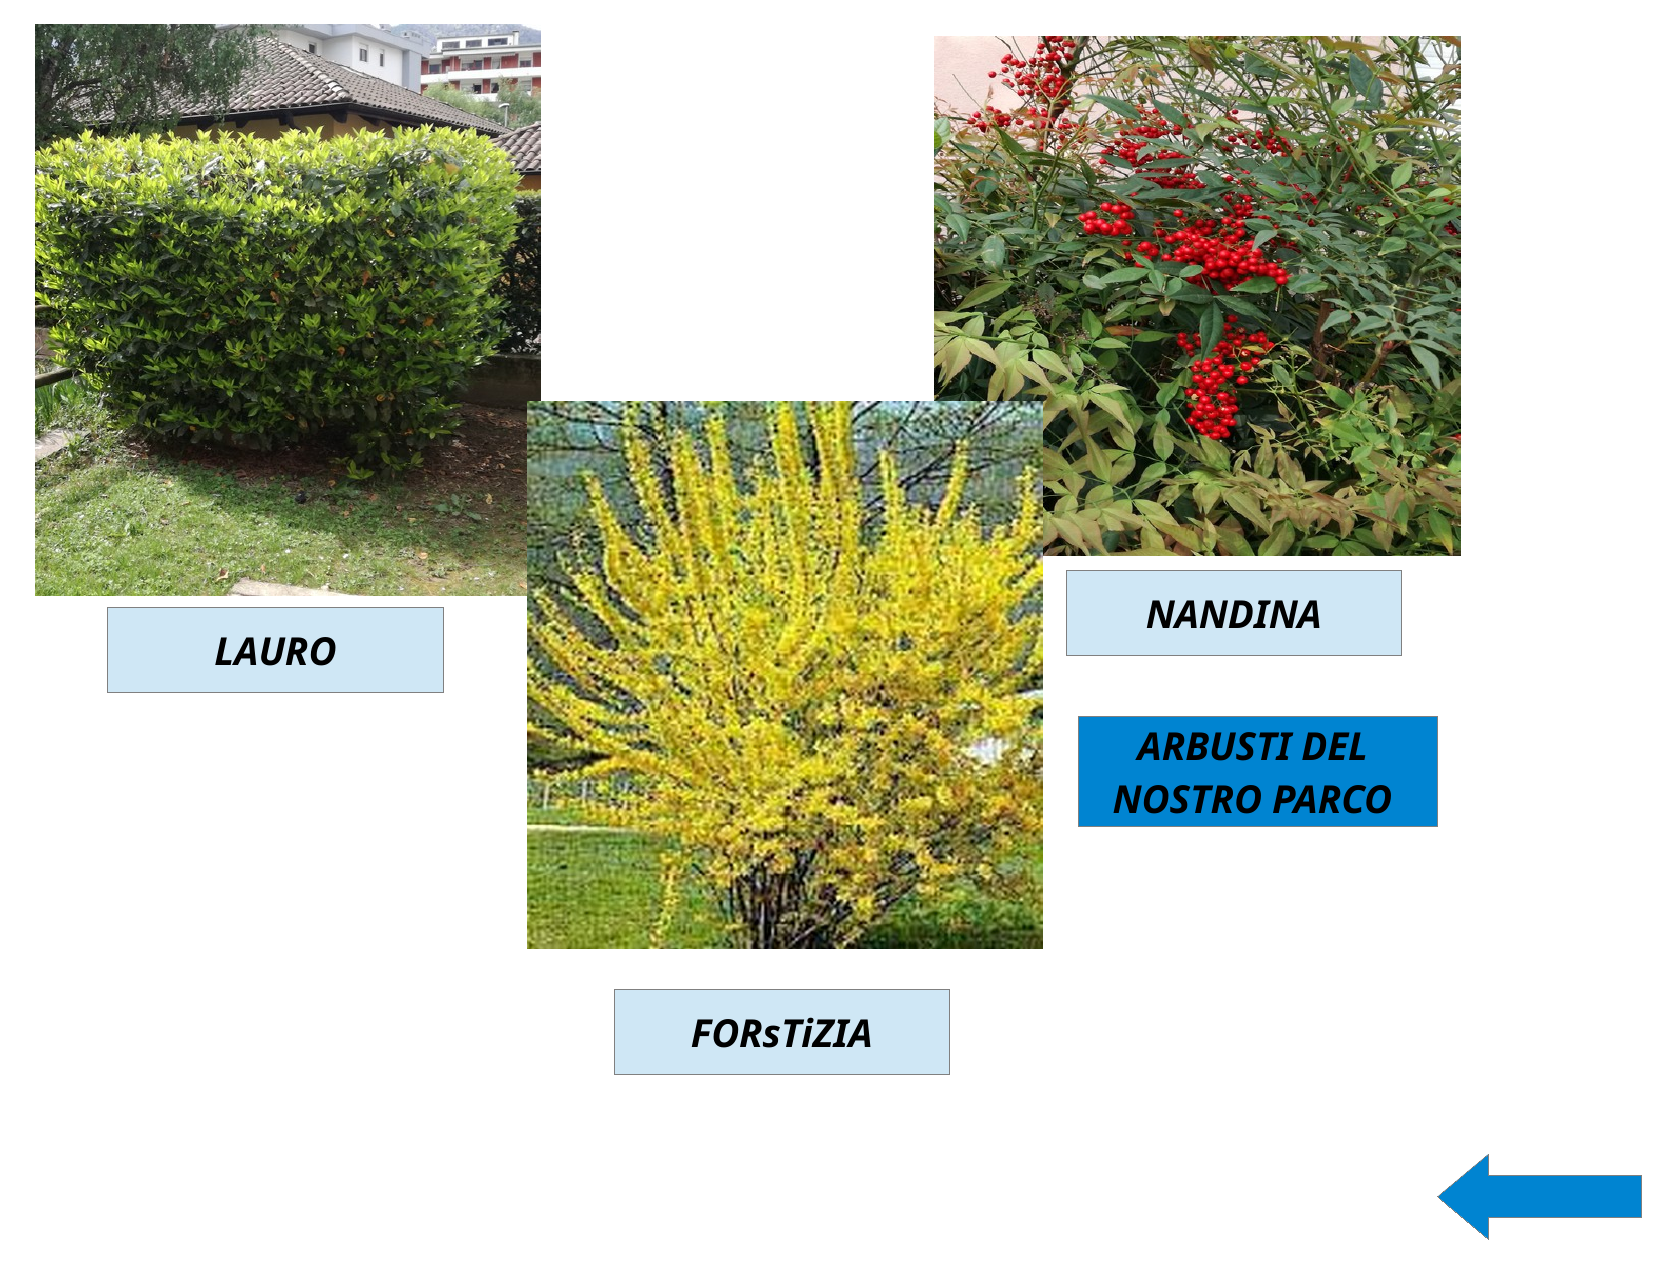

NANDINA
LAURO
ARBUSTI DEL
NOSTRO PARCO
FORsTiZIA